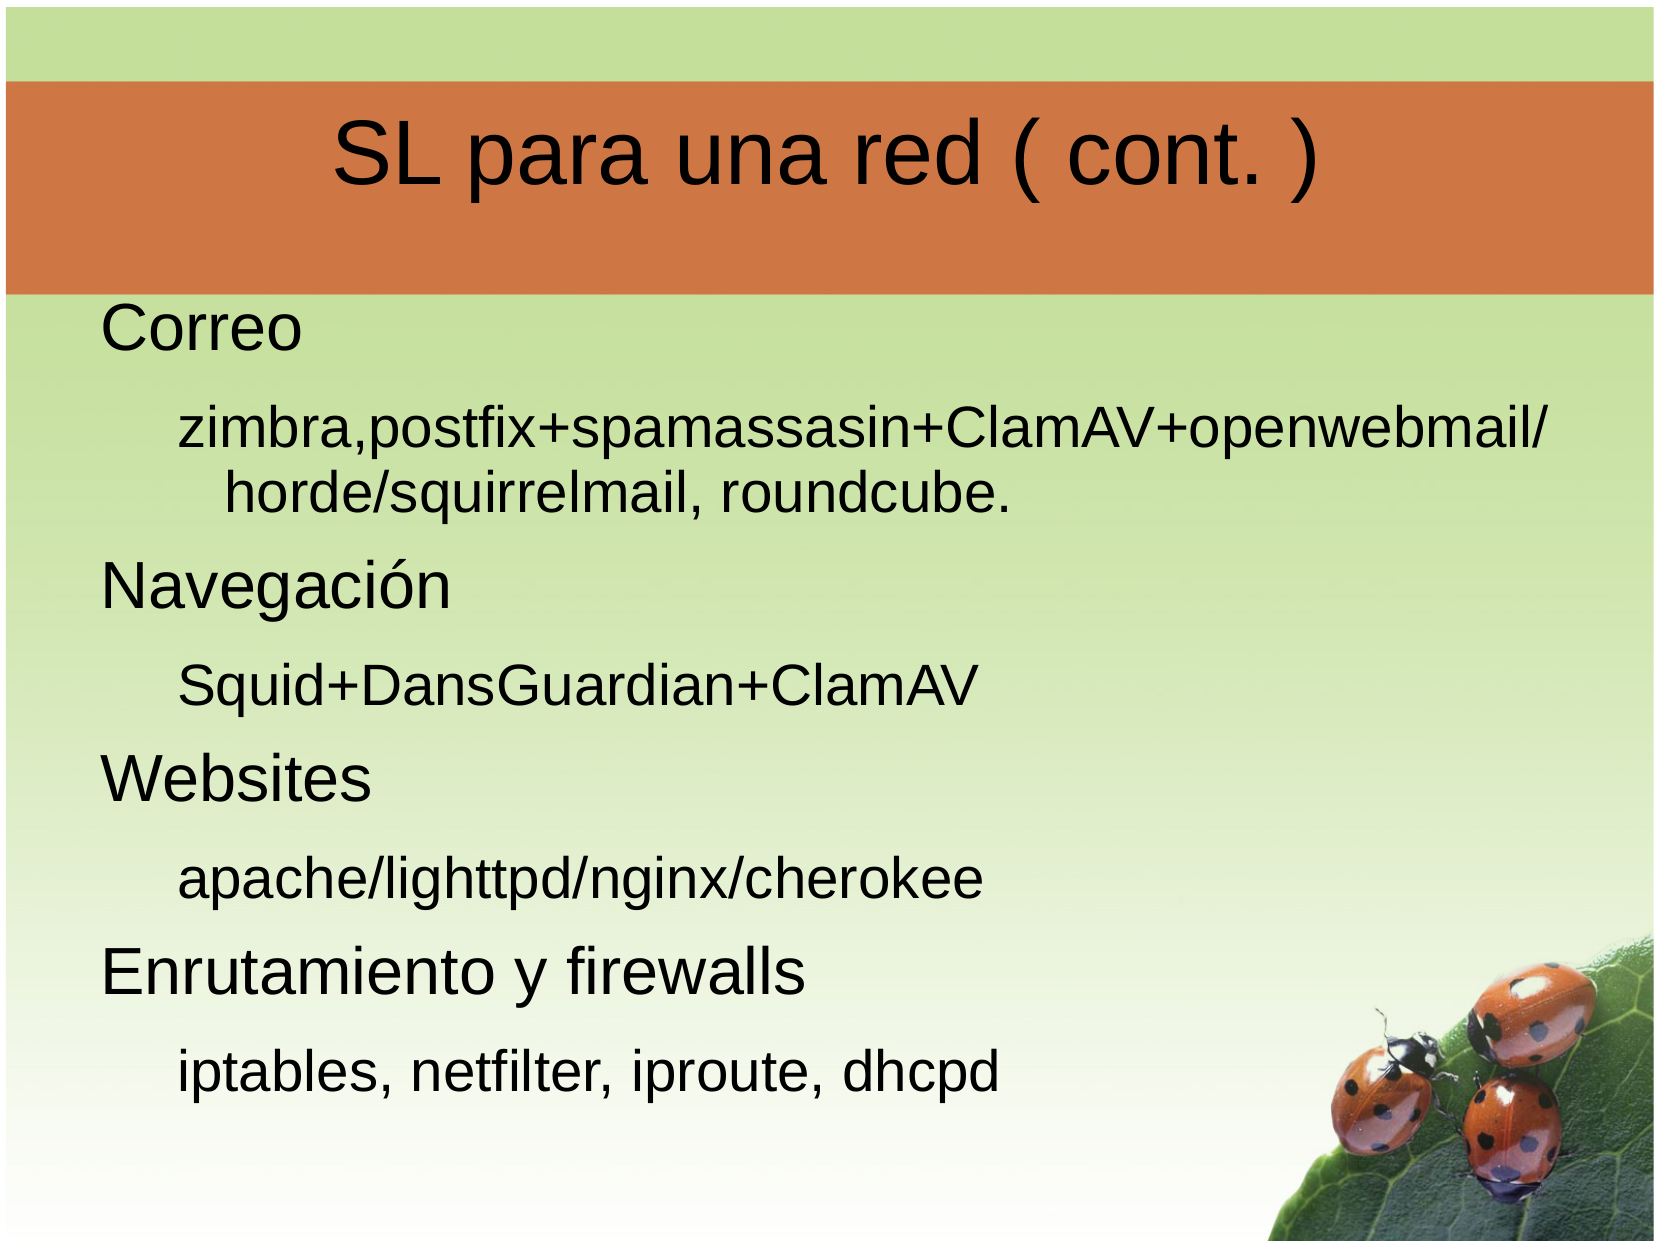

# SL para una red ( cont. )
Correo
zimbra,postfix+spamassasin+ClamAV+openwebmail/horde/squirrelmail, roundcube.
Navegación
Squid+DansGuardian+ClamAV
Websites
apache/lighttpd/nginx/cherokee
Enrutamiento y firewalls
iptables, netfilter, iproute, dhcpd